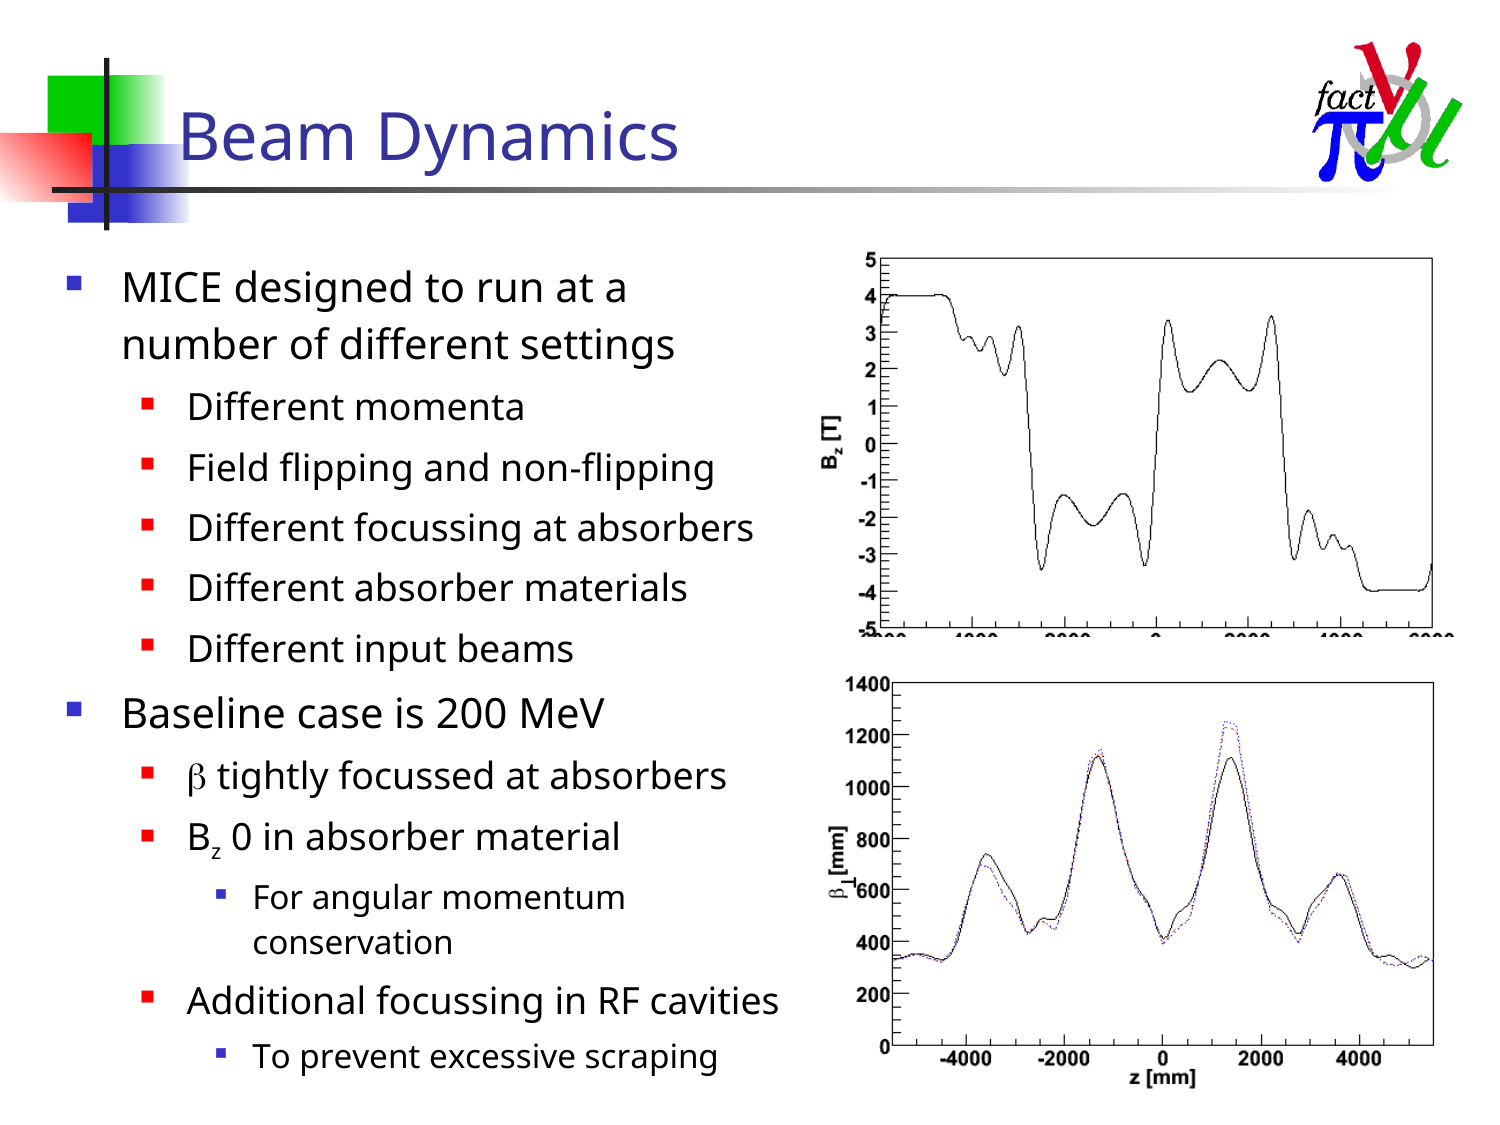

# Beam Dynamics
MICE designed to run at a number of different settings
Different momenta
Field flipping and non-flipping
Different focussing at absorbers
Different absorber materials
Different input beams
Baseline case is 200 MeV
 tightly focussed at absorbers
Bz 0 in absorber material
For angular momentum conservation
Additional focussing in RF cavities
To prevent excessive scraping